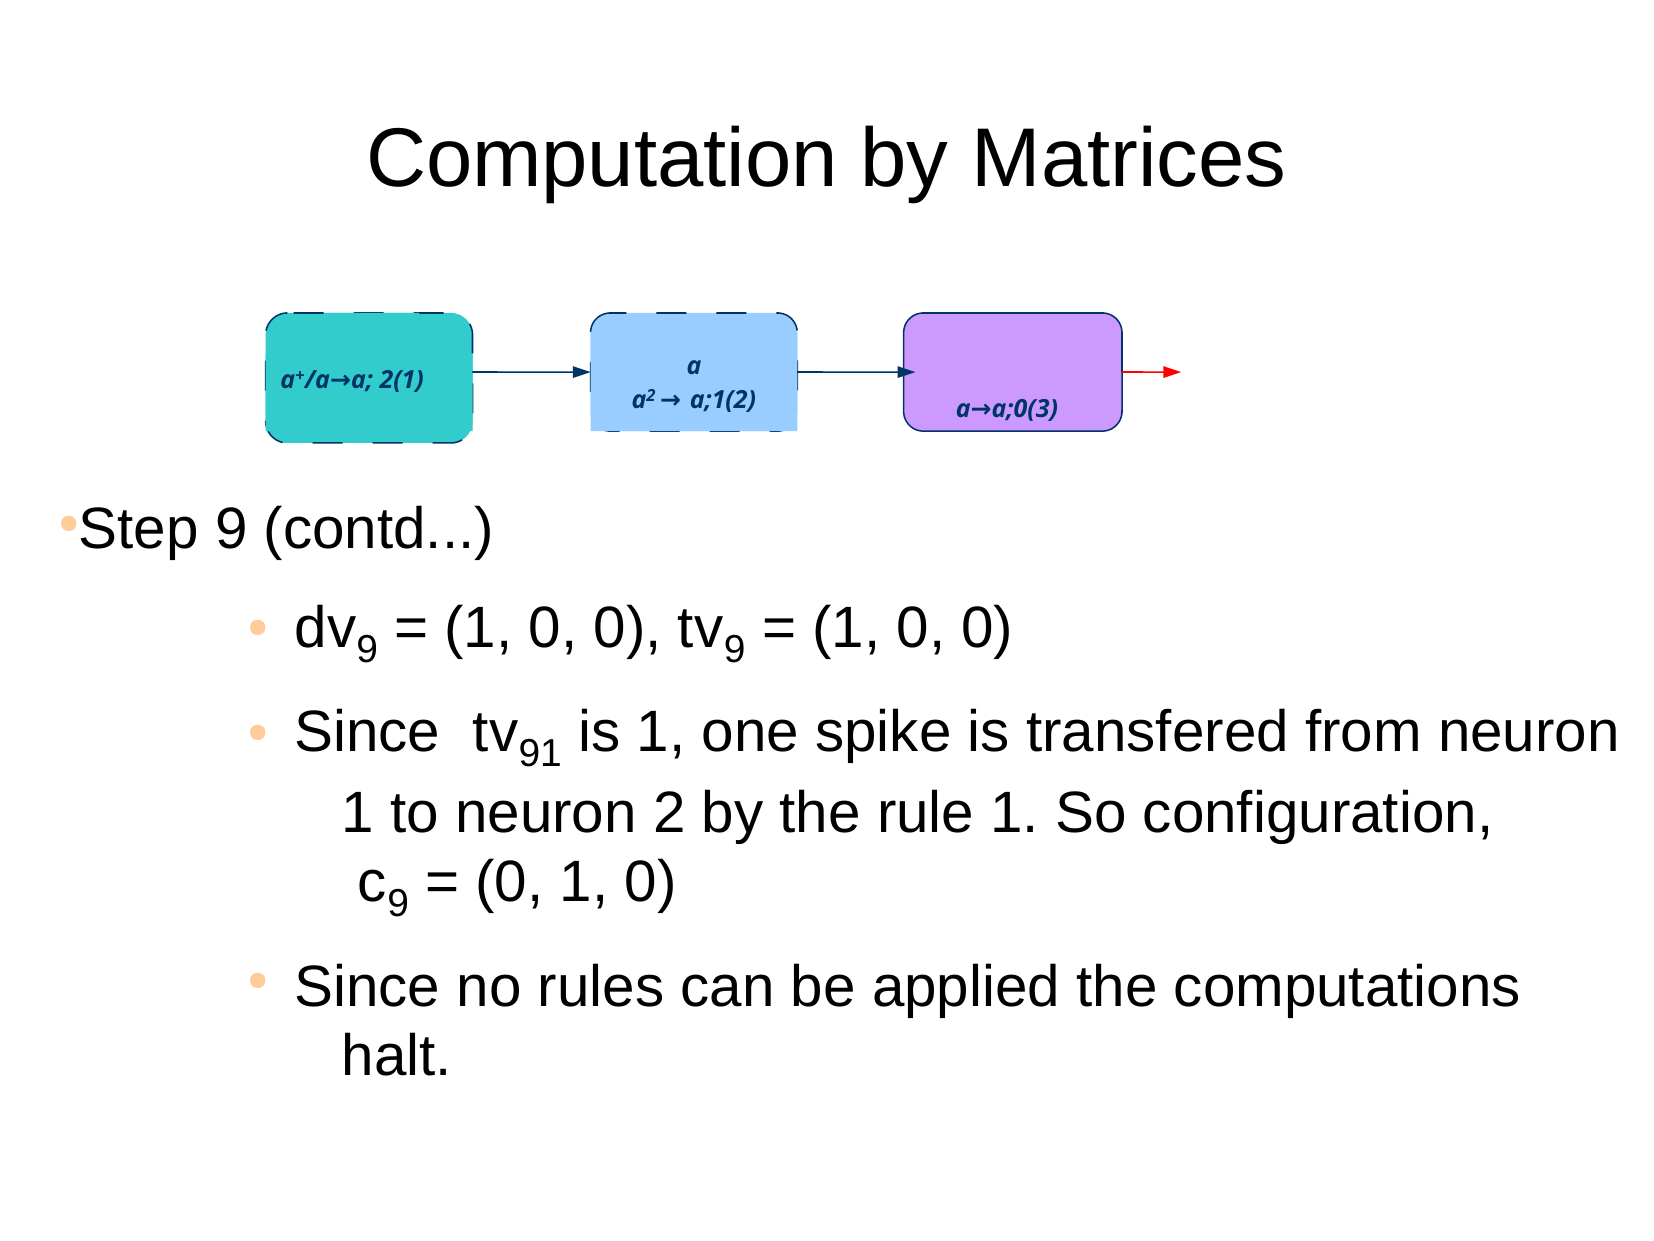

# Computation by Matrices
Step 9 (contd...)
dv9 = (1, 0, 0), tv9 = (1, 0, 0)
Since tv91 is 1, one spike is transfered from neuron 1 to neuron 2 by the rule 1. So configuration, c9 = (0, 1, 0)
Since no rules can be applied the computations halt.
a+/a→a; 2(1)
a
a2 → a;1(2)
a→a;0(3)